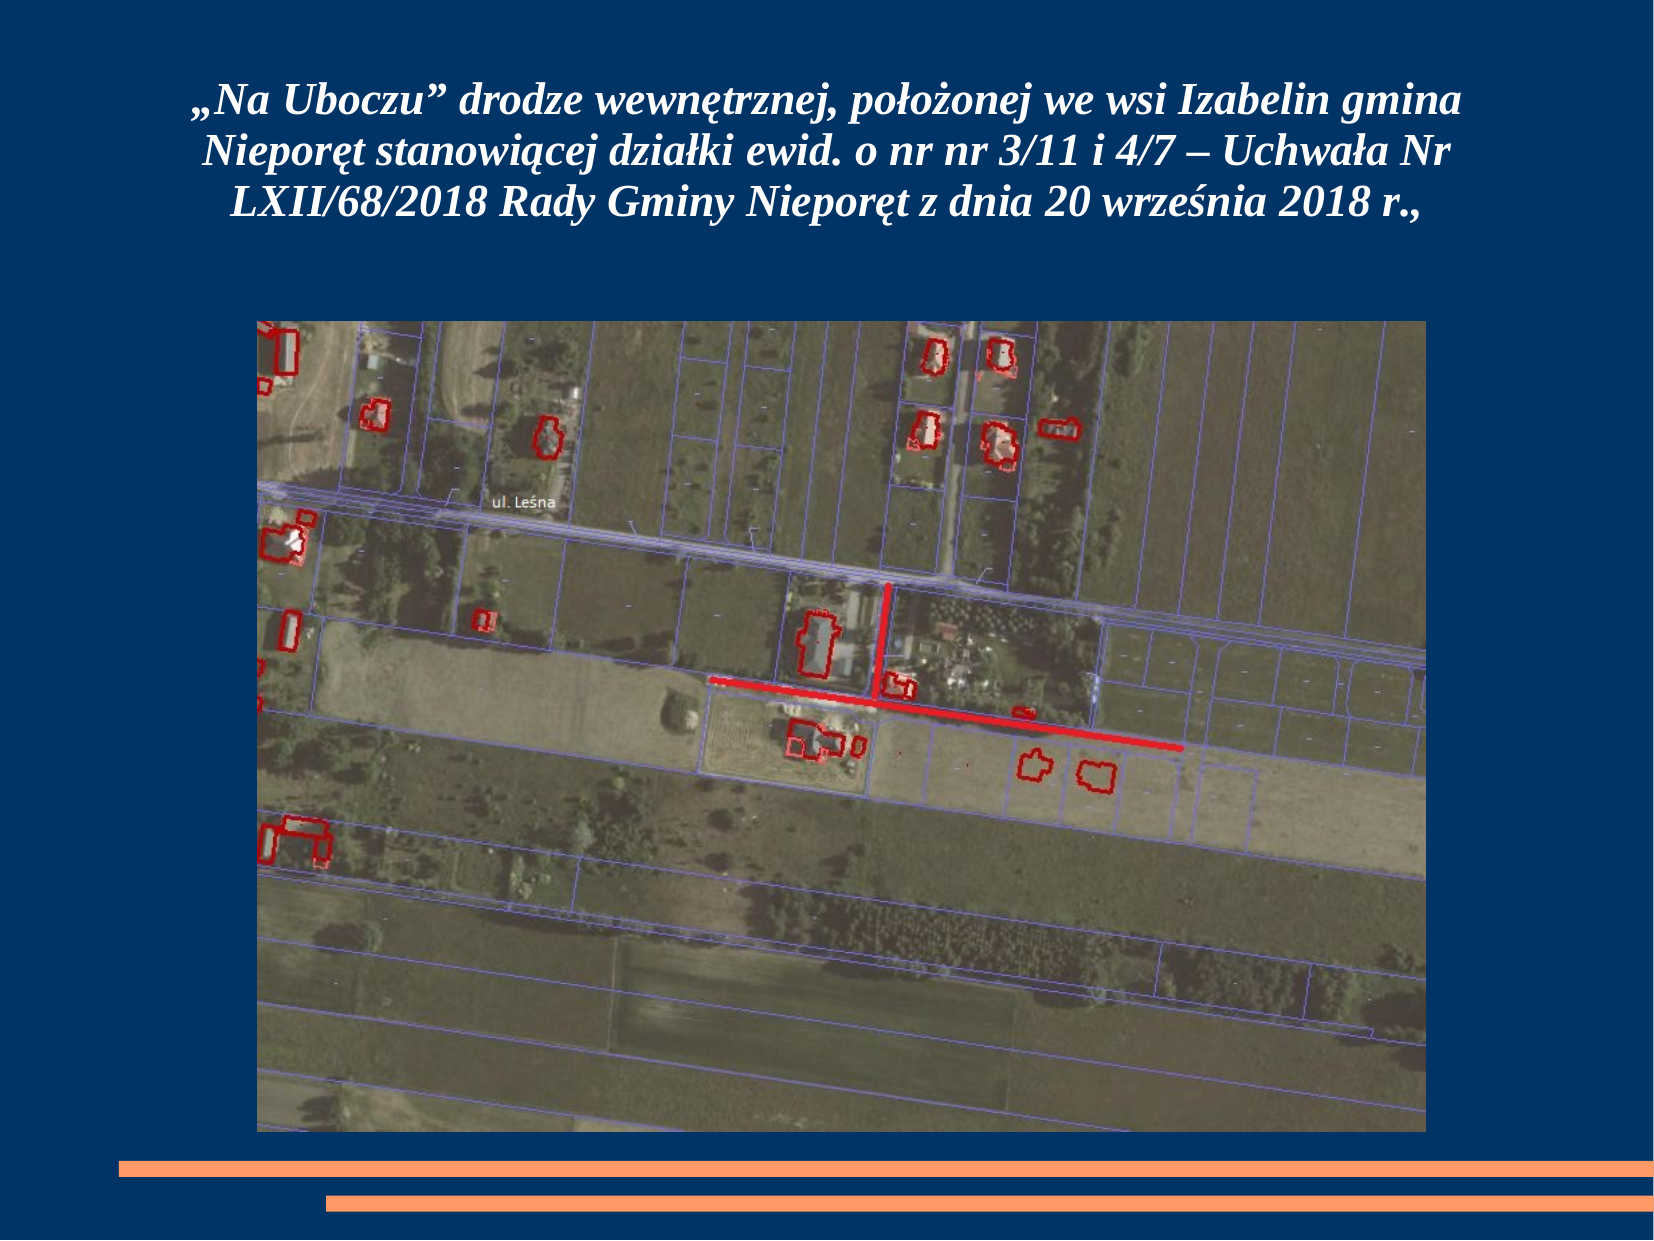

# „Na Uboczu” drodze wewnętrznej, położonej we wsi Izabelin gmina Nieporęt stanowiącej działki ewid. o nr nr 3/11 i 4/7 – Uchwała Nr LXII/68/2018 Rady Gminy Nieporęt z dnia 20 września 2018 r.,